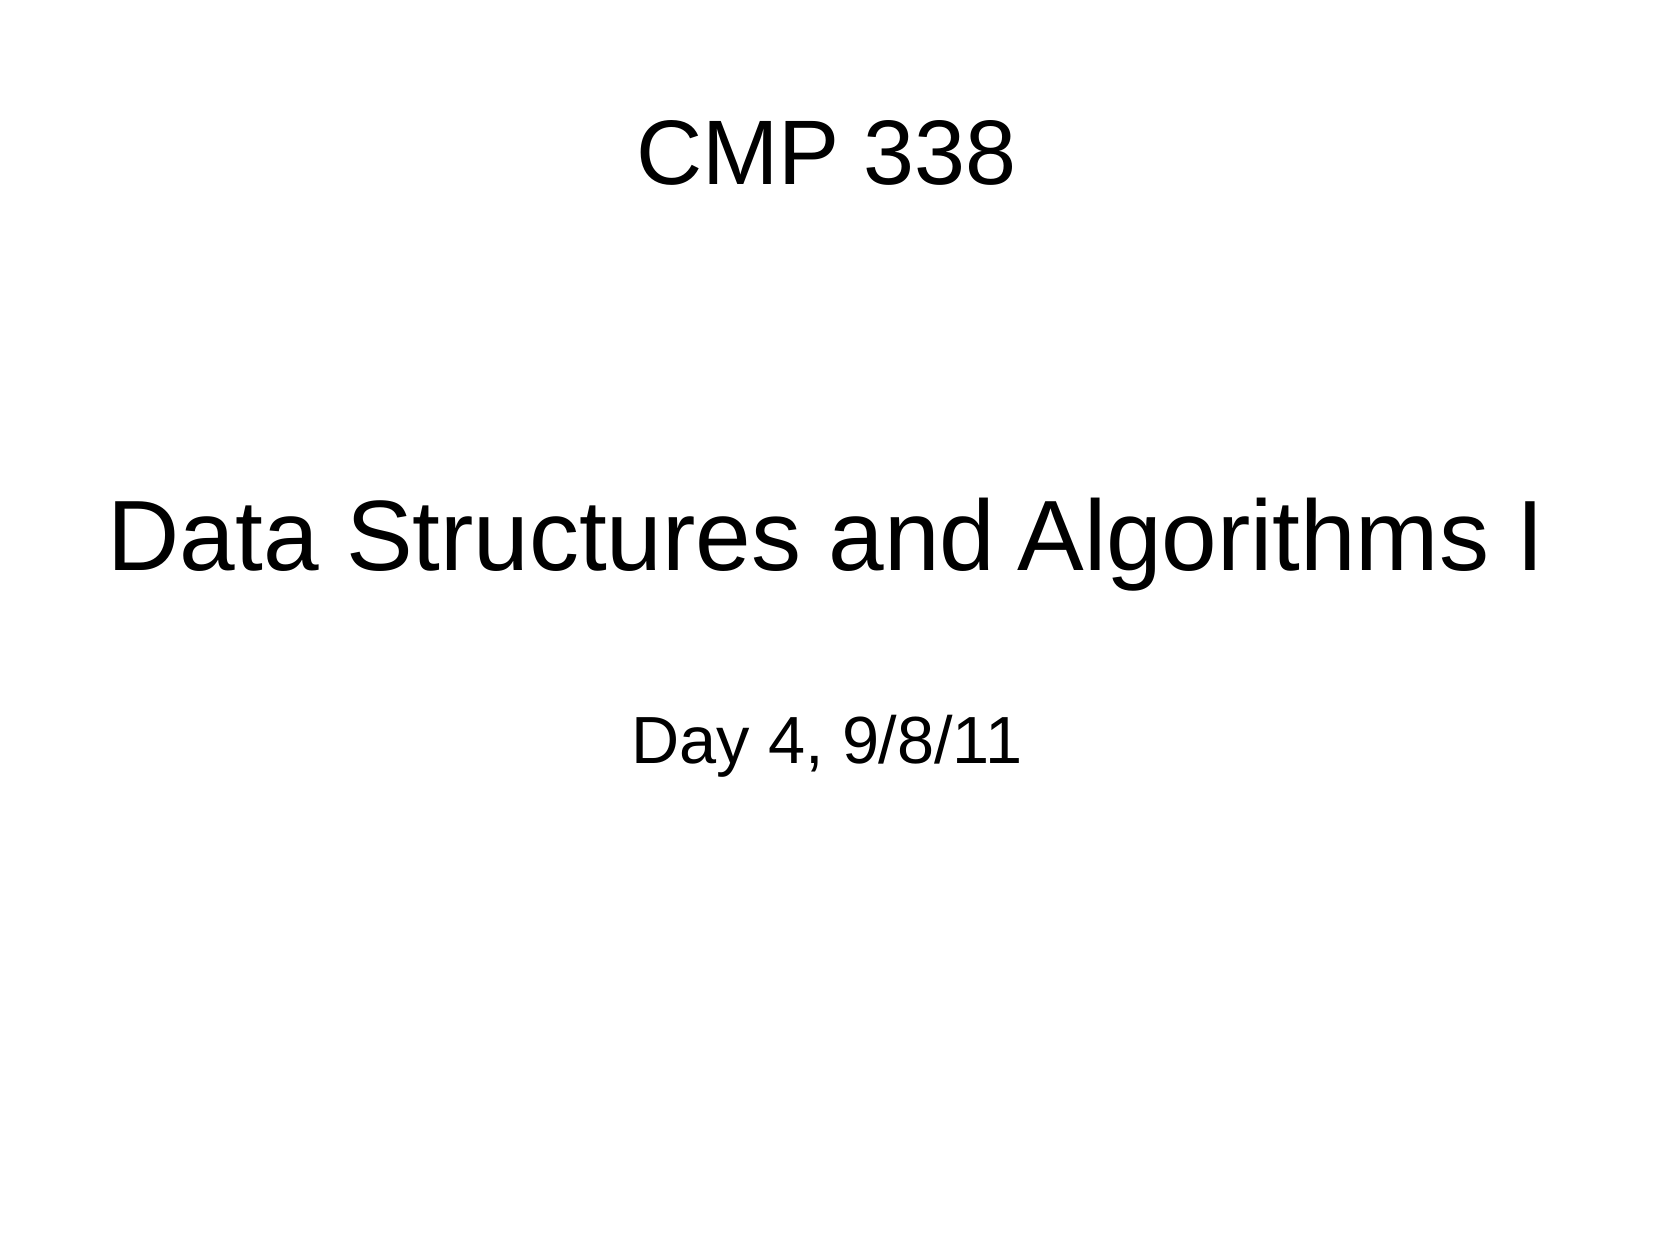

# CMP 338
Data Structures and Algorithms I
Day 4, 9/8/11